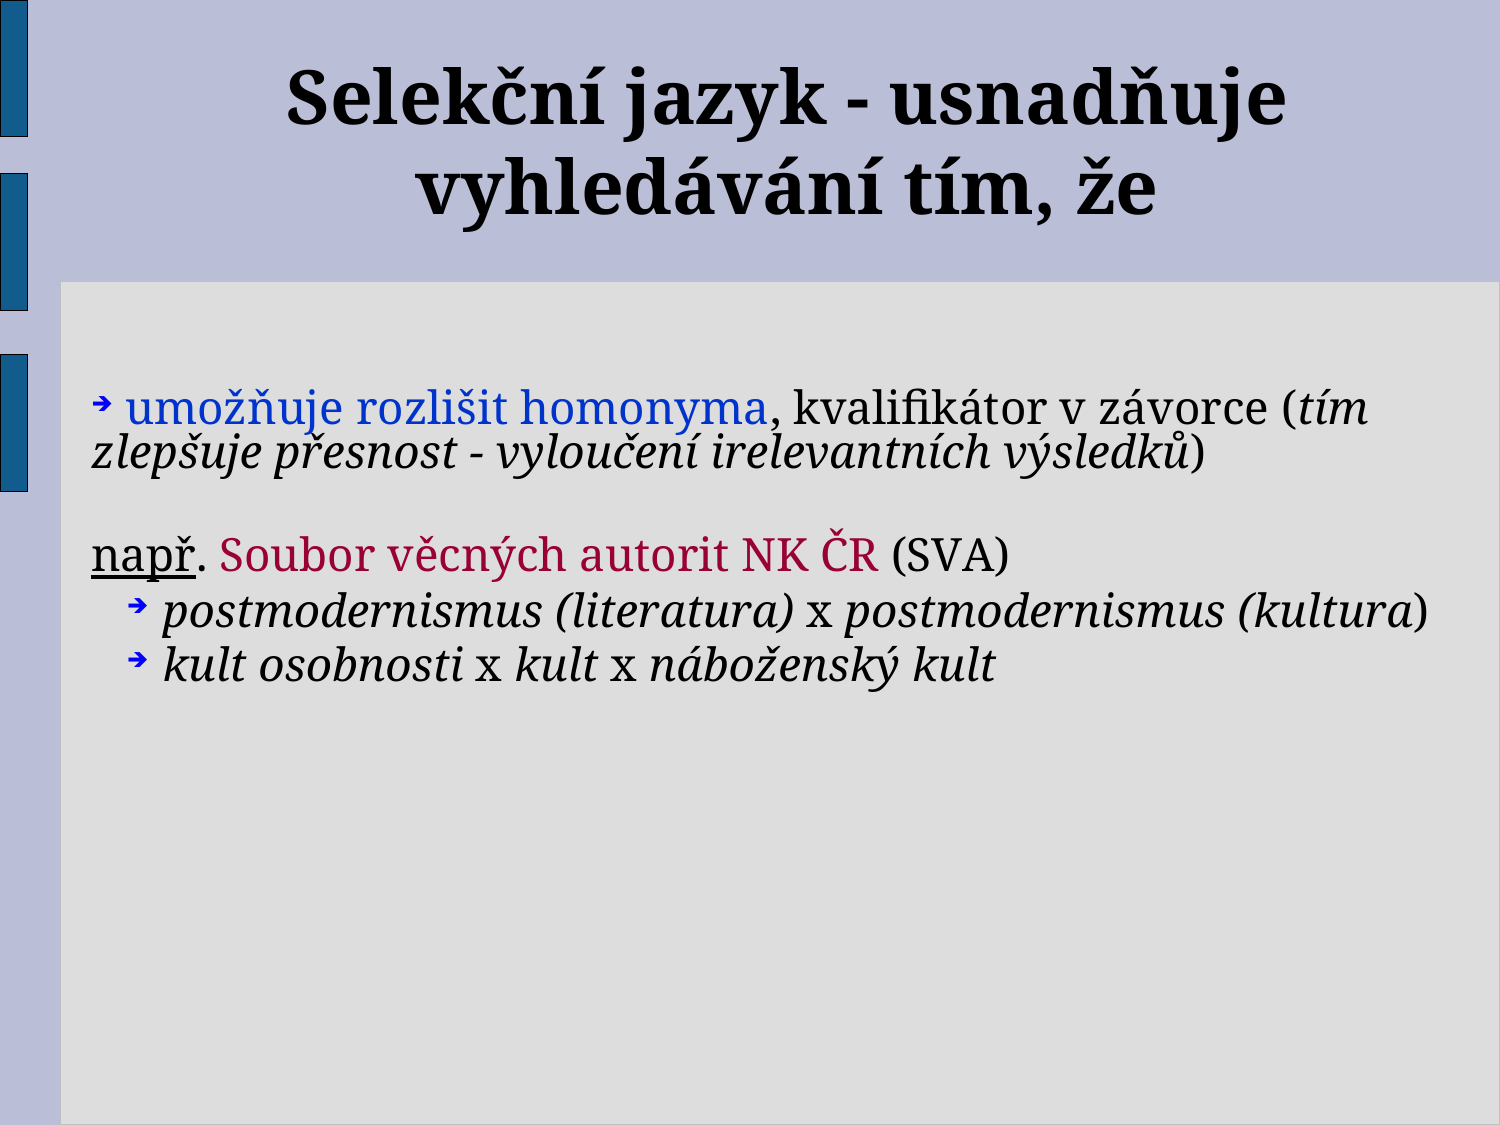

# Selekční jazyk - usnadňuje vyhledávání tím, že
 umožňuje rozlišit homonyma, kvalifikátor v závorce (tím zlepšuje přesnost - vyloučení irelevantních výsledků)
např. Soubor věcných autorit NK ČR (SVA)
postmodernismus (literatura) x postmodernismus (kultura)
kult osobnosti x kult x náboženský kult